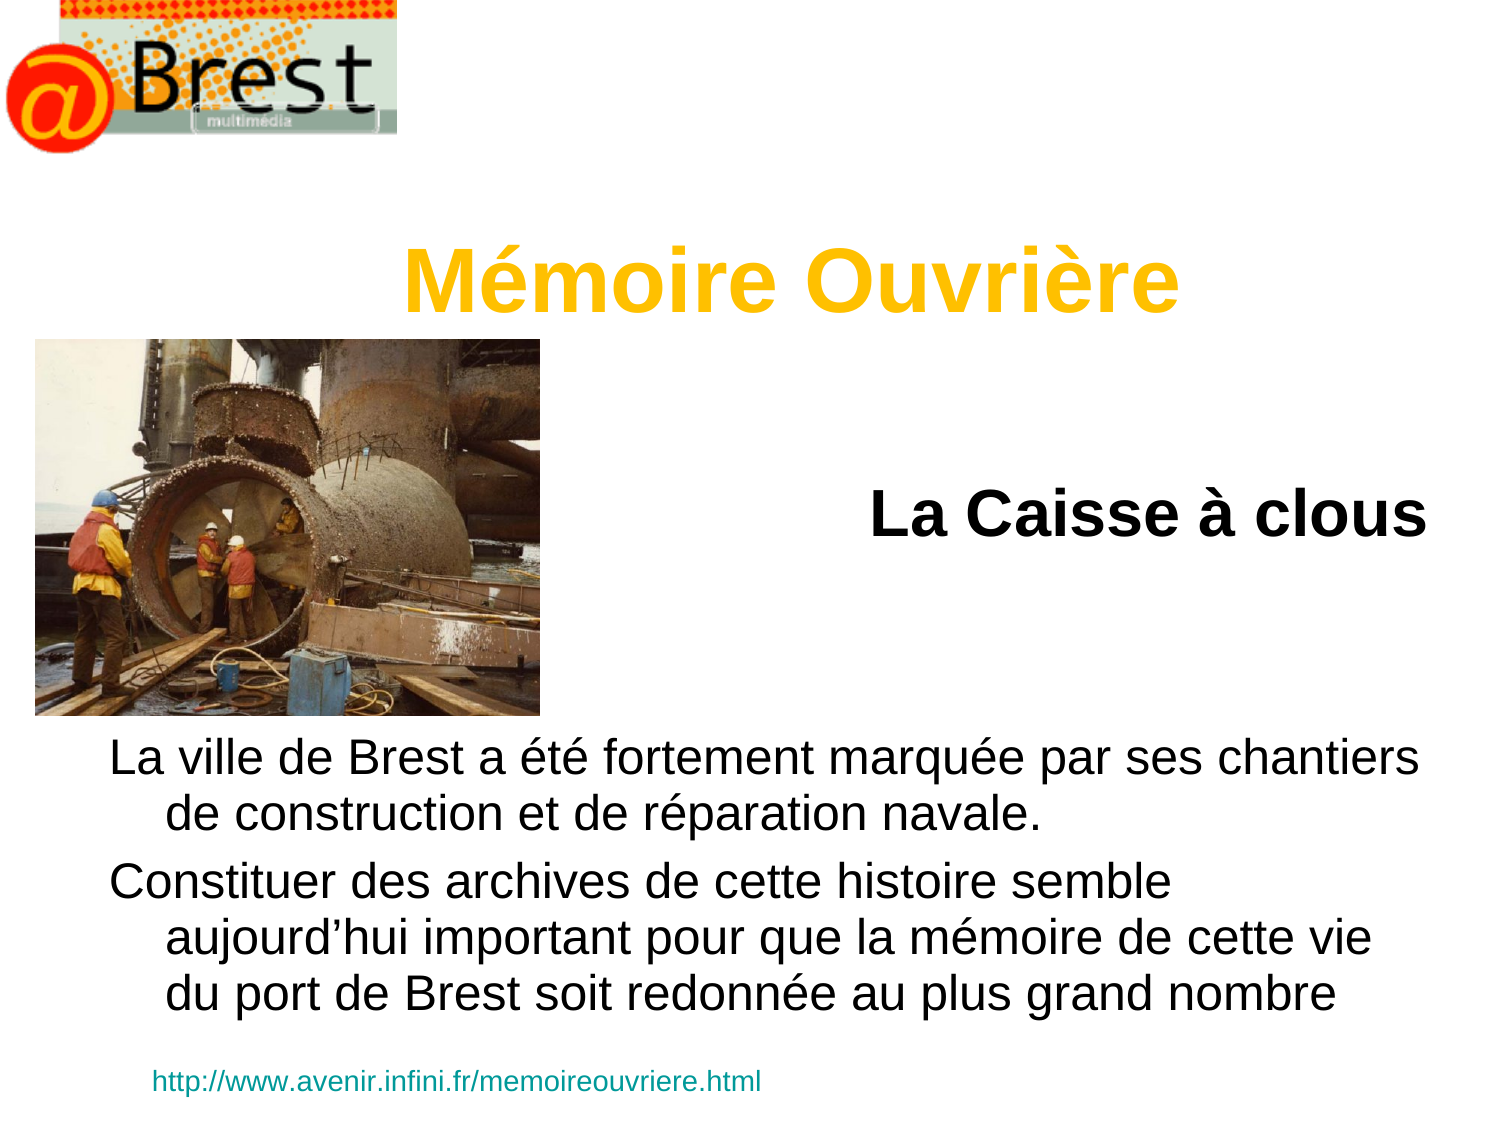

# Mémoire Ouvrière
La Caisse à clous
La ville de Brest a été fortement marquée par ses chantiers de construction et de réparation navale.
Constituer des archives de cette histoire semble aujourd’hui important pour que la mémoire de cette vie du port de Brest soit redonnée au plus grand nombre
http://www.avenir.infini.fr/memoireouvriere.html